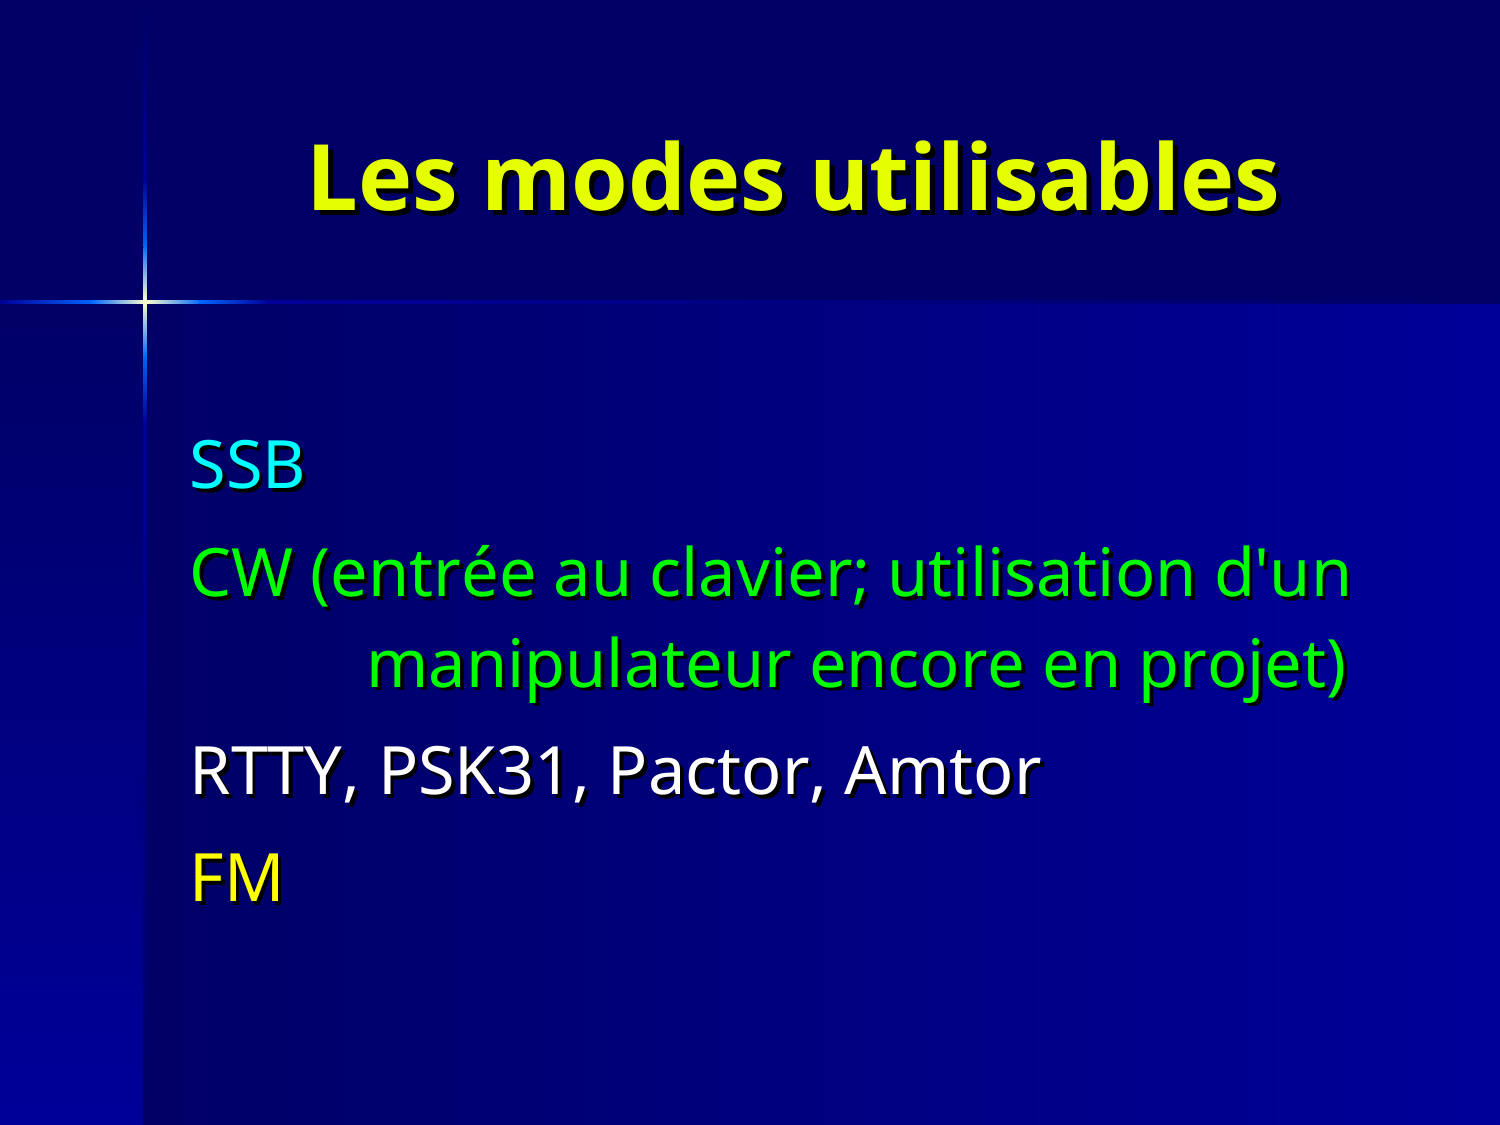

# Les modes utilisables
SSB
CW (entrée au clavier; utilisation d'un
 manipulateur encore en projet)
RTTY, PSK31, Pactor, Amtor
FM